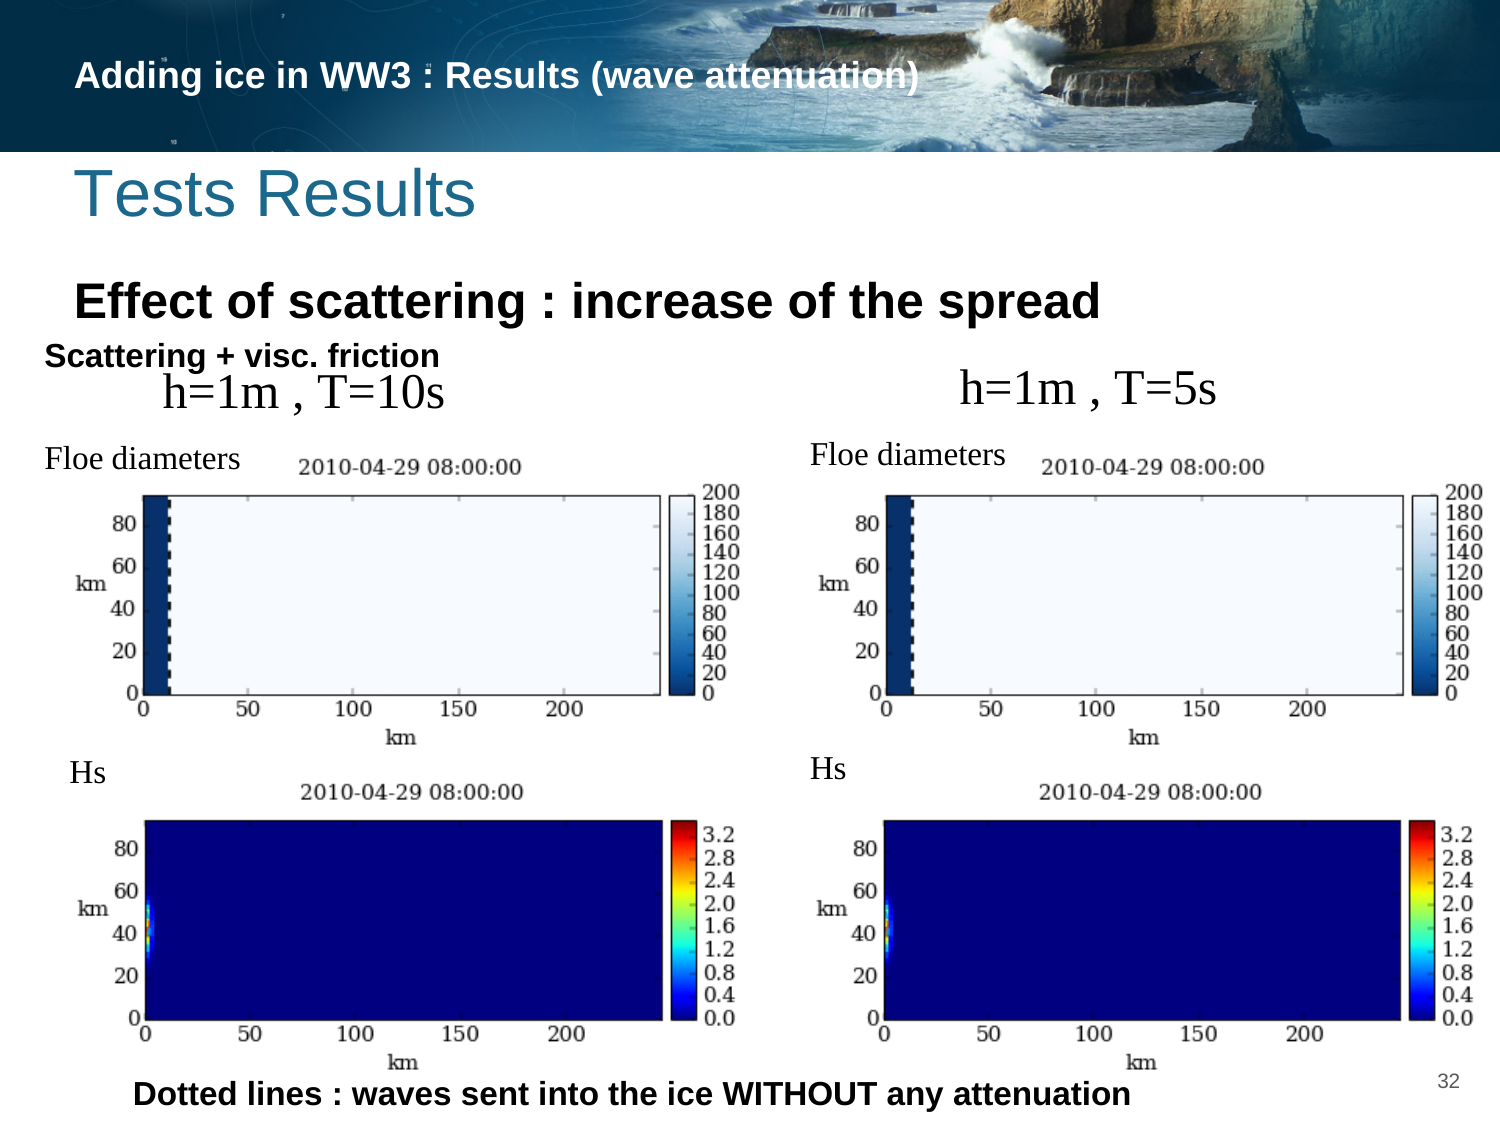

Adding ice in WW3 : Results (wave attenuation)
# Tests Results
Effect of scattering : increase of the spread
Scattering + visc. friction
h=1m , T=5s
h=1m , T=10s
Floe diameters
Floe diameters
Hs
Hs
Dotted lines : waves sent into the ice WITHOUT any attenuation